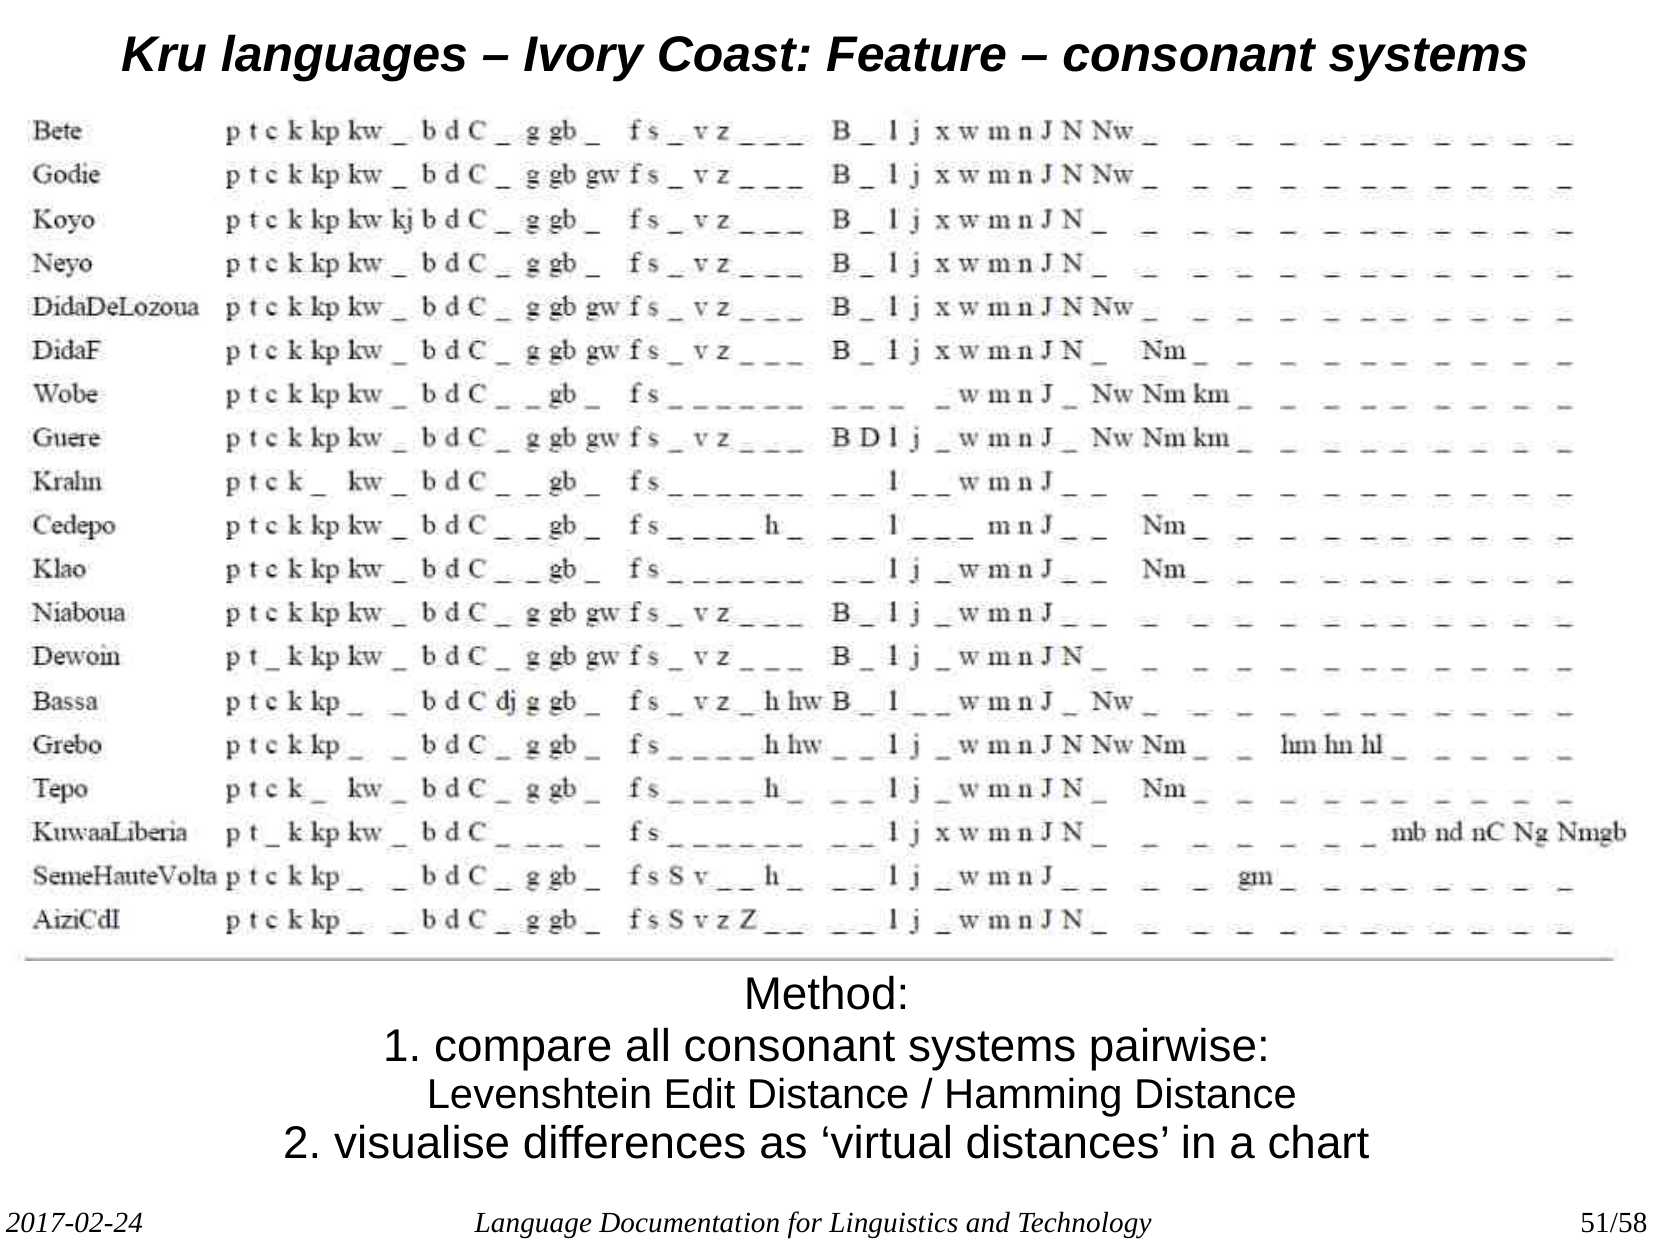

# Kru languages – Ivory Coast: Feature – consonant systems
Method:
 compare all consonant systems pairwise:
Levenshtein Edit Distance / Hamming Distance
 visualise differences as ‘virtual distances’ in a chart
ELKL-4, U Agra, 2016-02-25_27
D. Gibbon: What can endangered languages teach the language technologies?
51